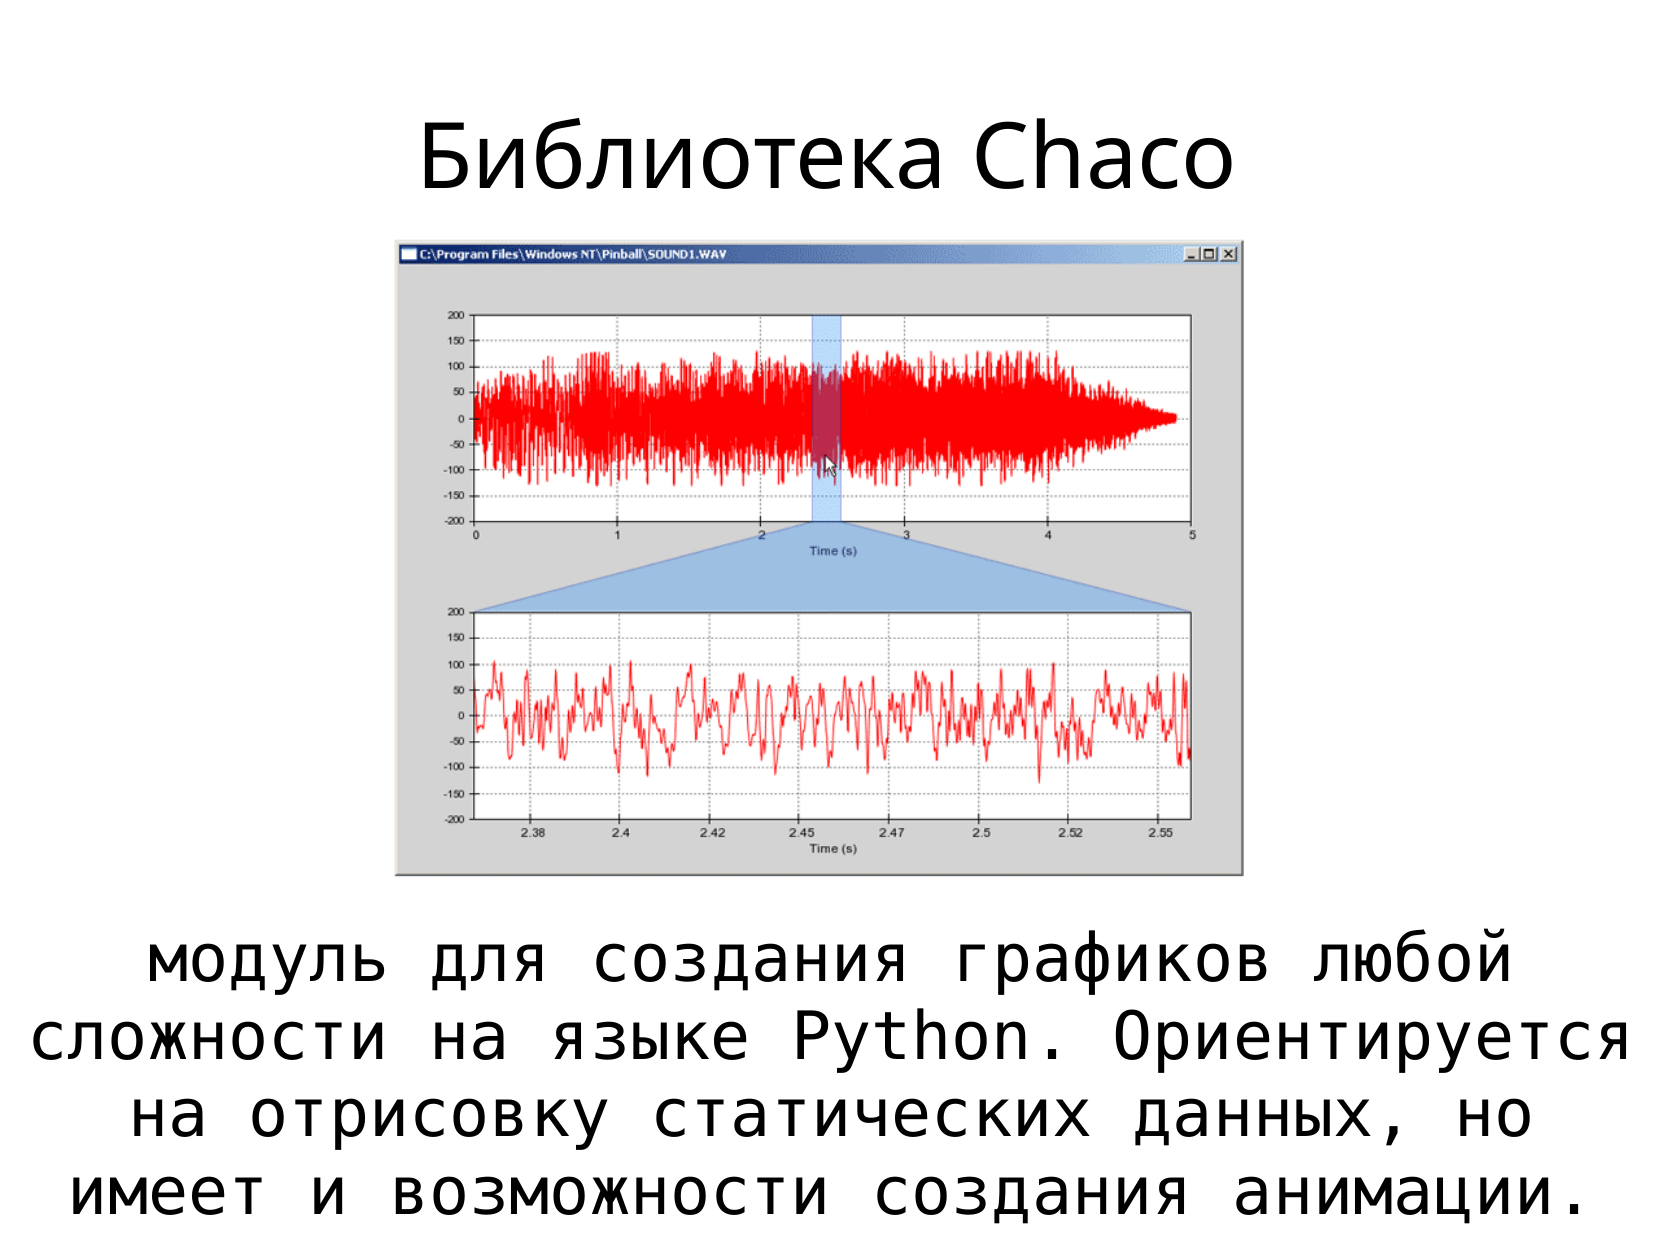

# Библиотека Chaco
модуль для создания графиков любой сложности на языке Python. Ориентируется на отрисовку статических данных, но имеет и возможности создания анимации.